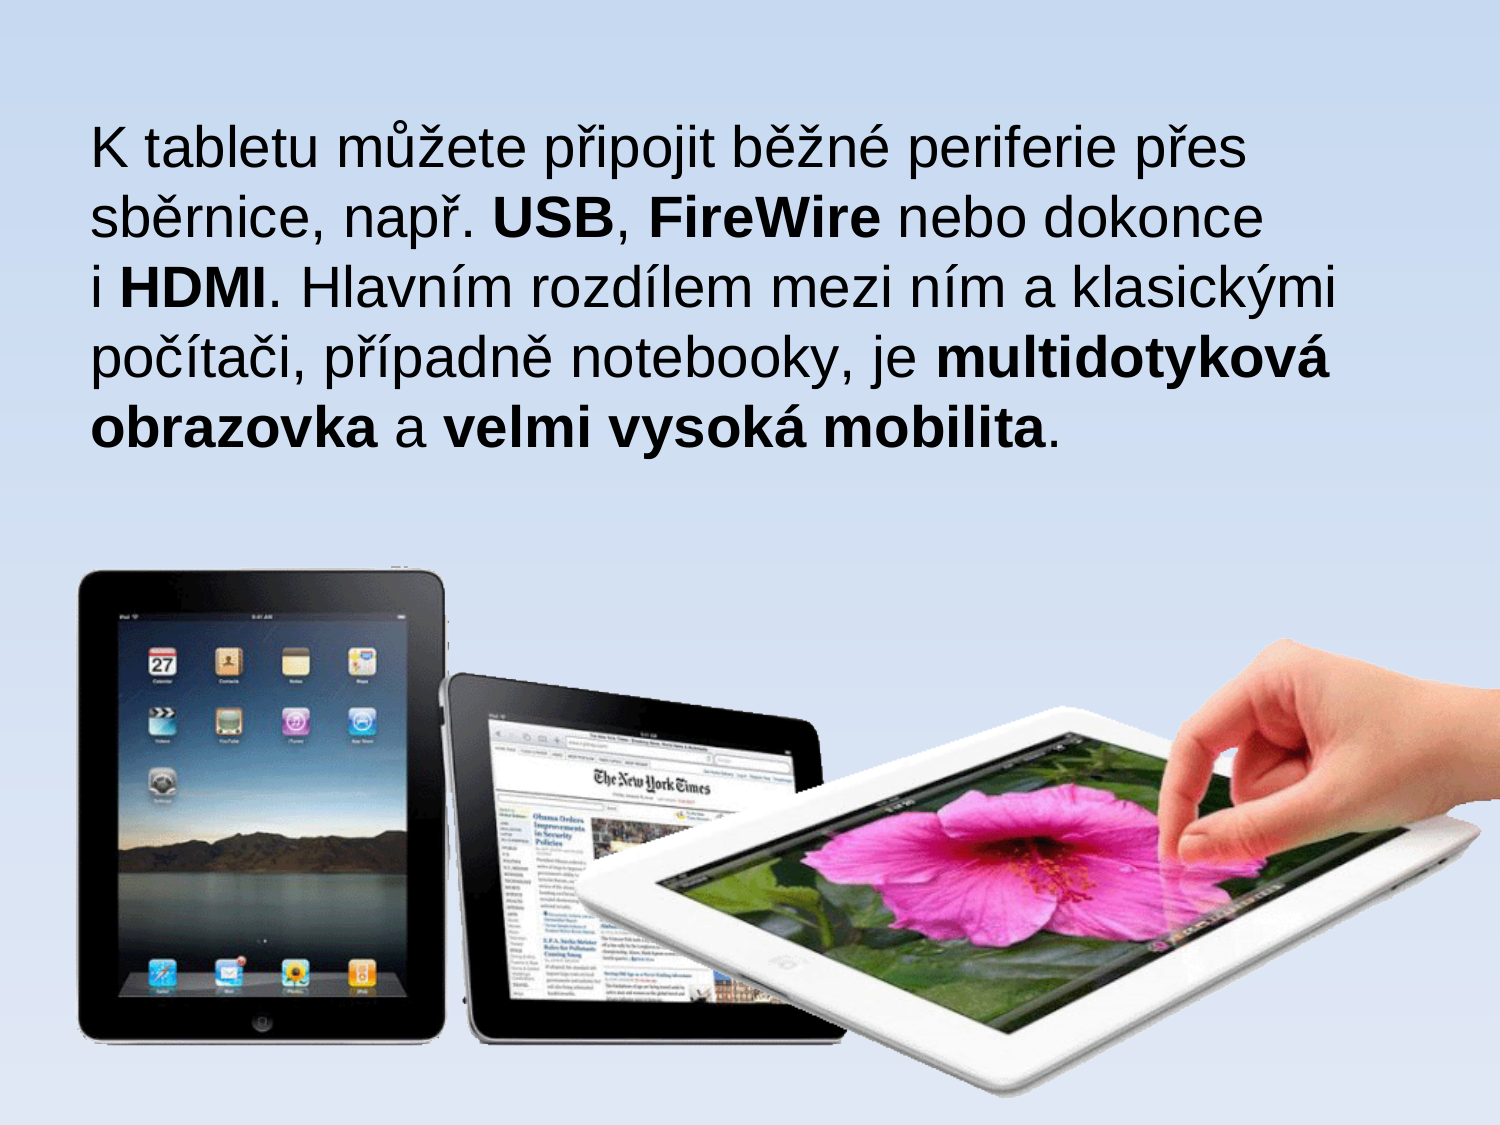

# K tabletu můžete připojit běžné periferie přes sběrnice, např. USB, FireWire nebo dokonce i HDMI. Hlavním rozdílem mezi ním a klasickými počítači, případně notebooky, je multidotyková obrazovka a velmi vysoká mobilita.